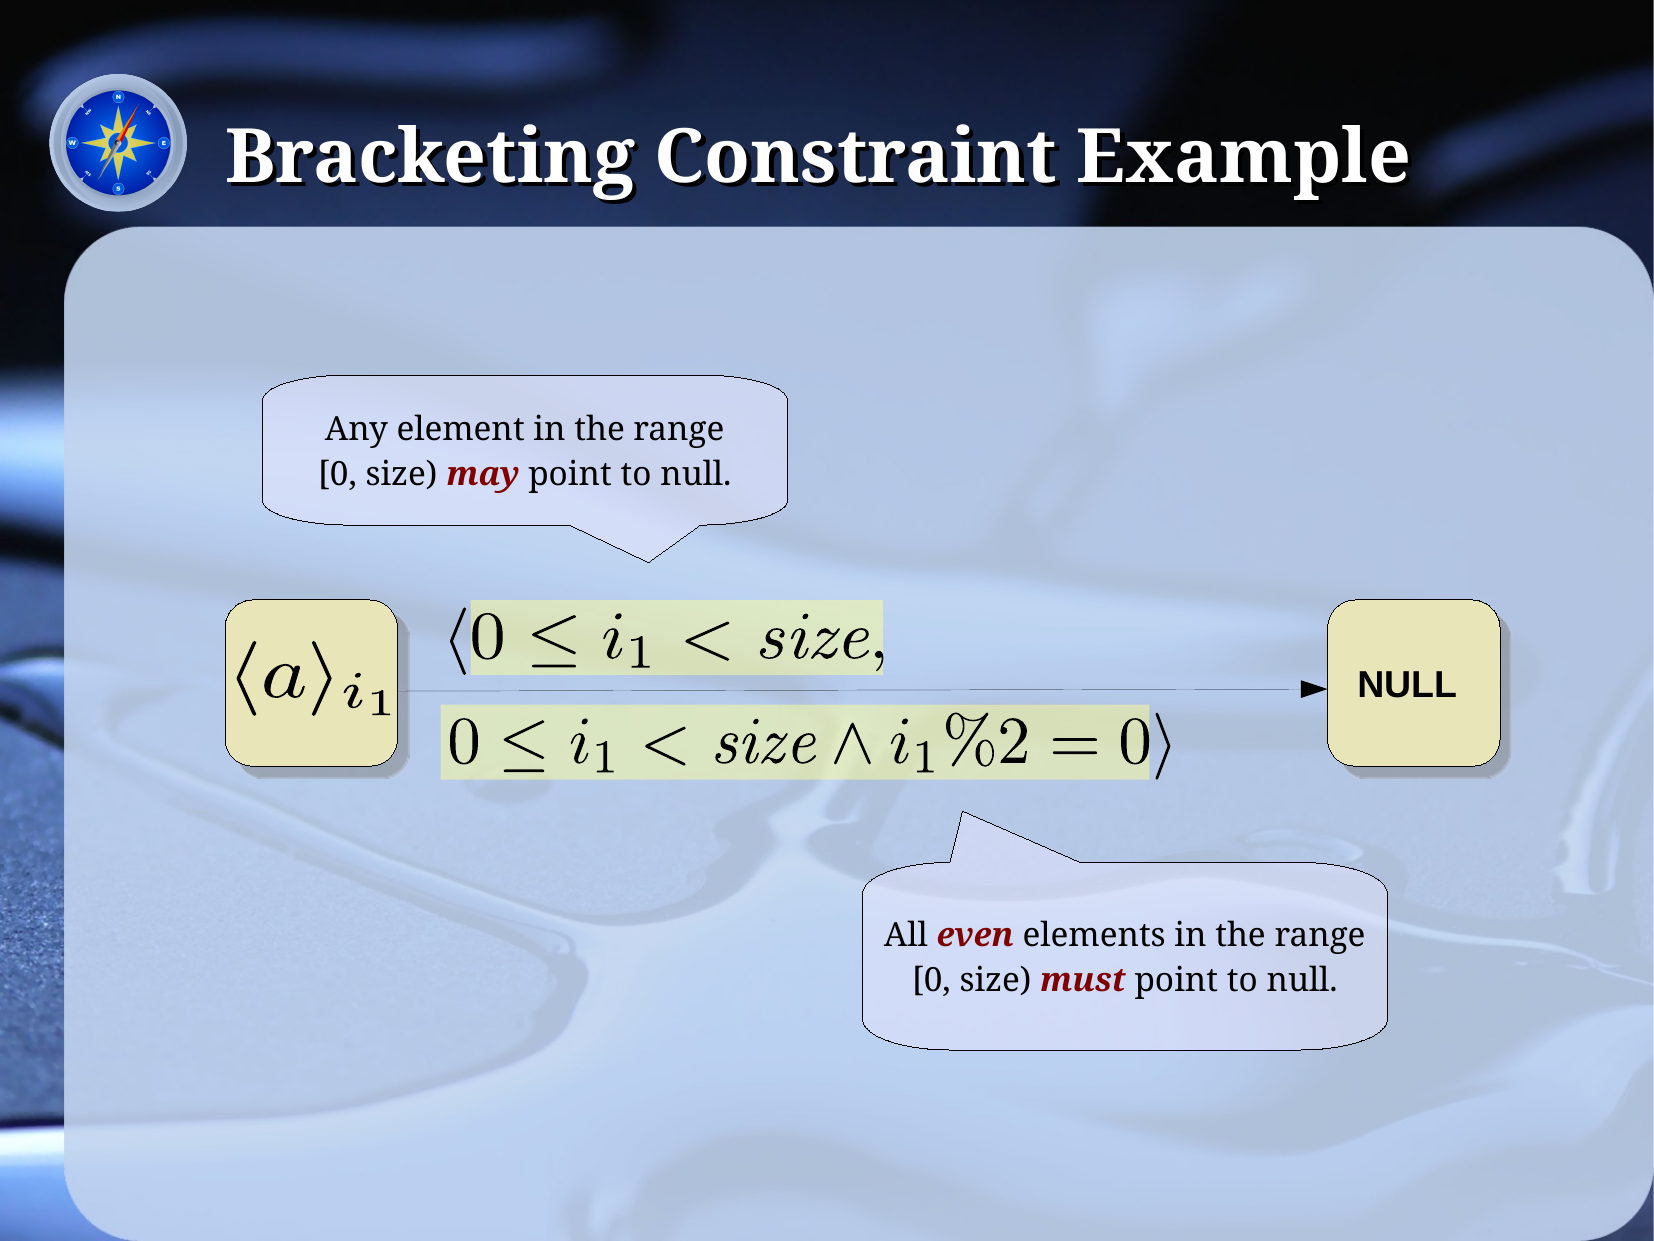

# Bracketing Constraint Example
Any element in the range
[0, size) may point to null.
NULL
All even elements in the range
[0, size) must point to null.